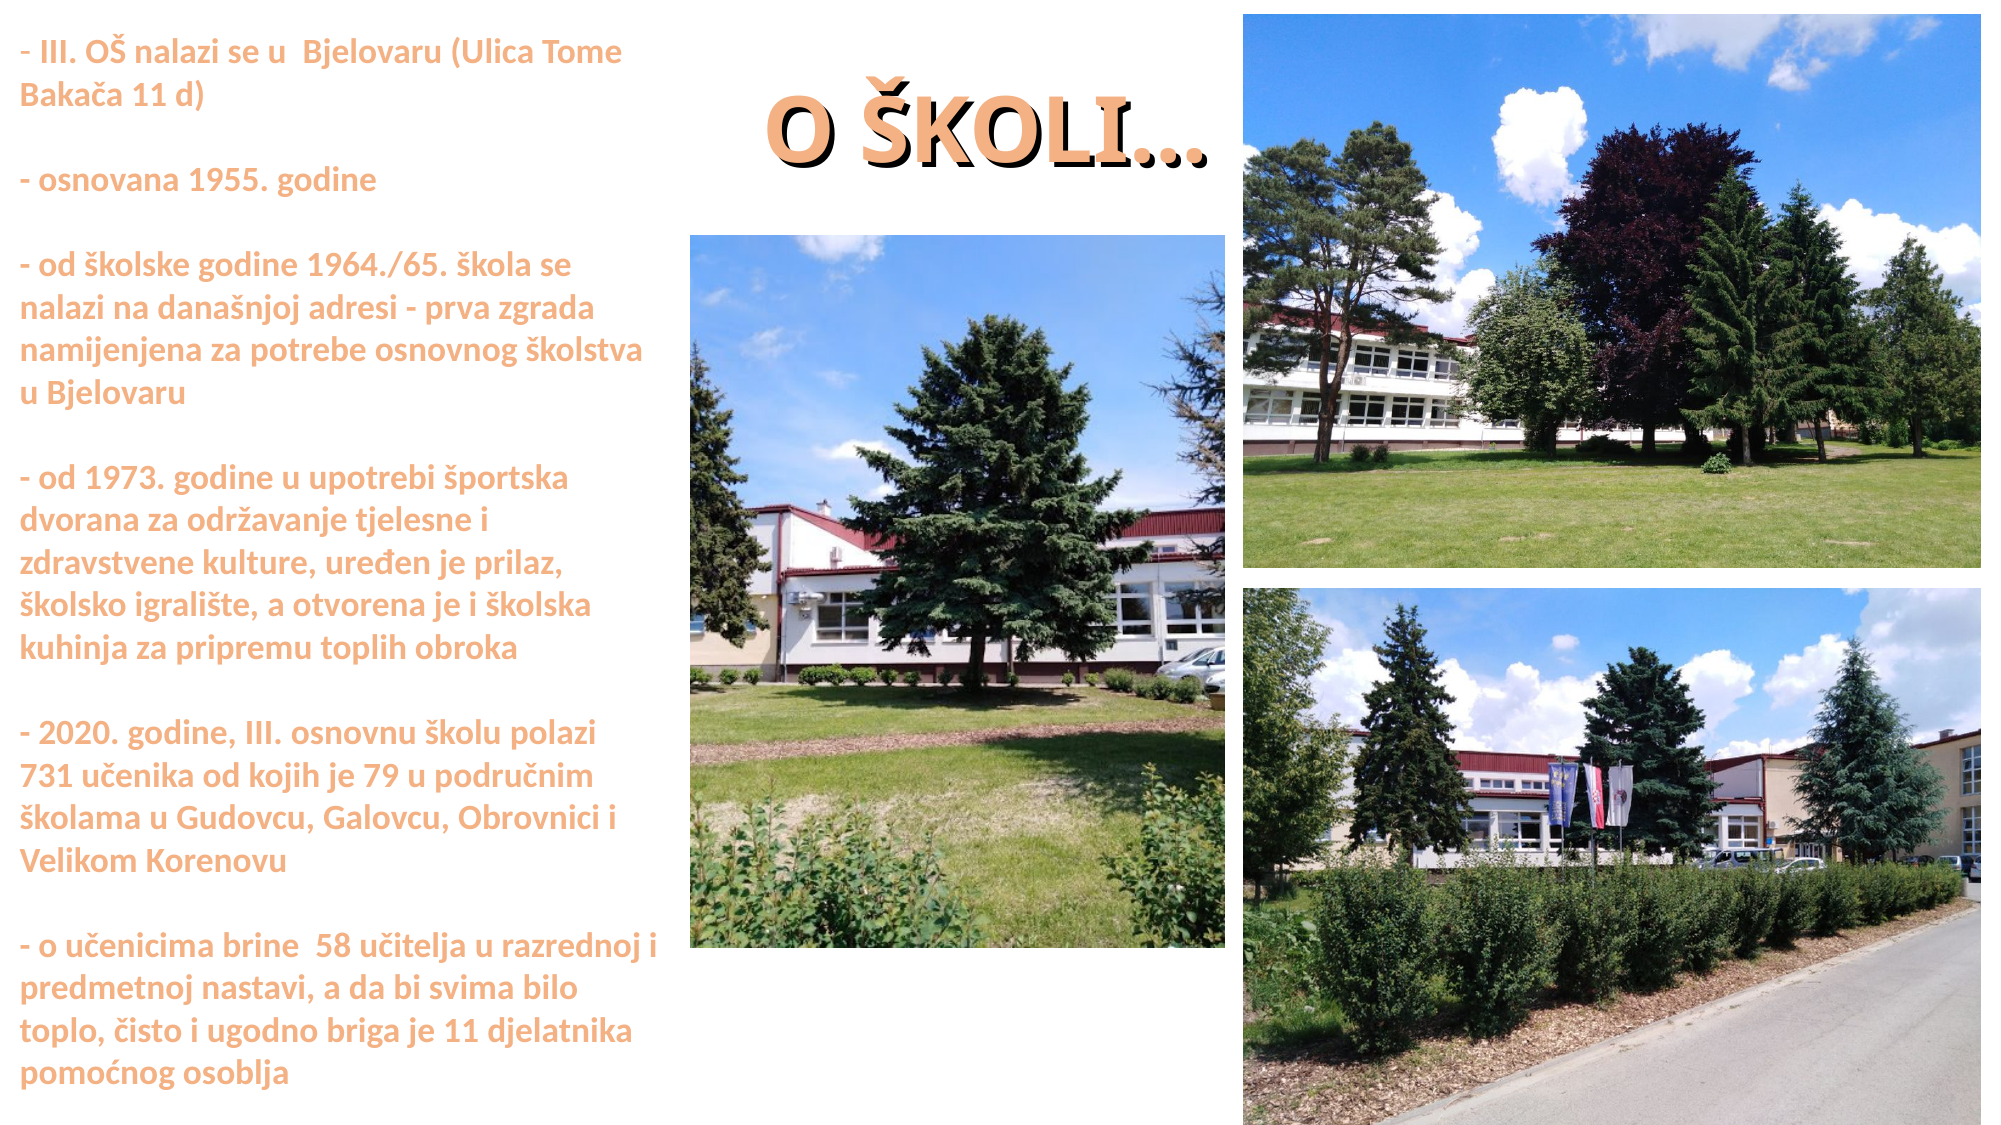

- III. OŠ nalazi se u Bjelovaru (Ulica Tome Bakača 11 d)
- osnovana 1955. godine
- od školske godine 1964./65. škola se nalazi na današnjoj adresi - prva zgrada namijenjena za potrebe osnovnog školstva u Bjelovaru
- od 1973. godine u upotrebi športska dvorana za održavanje tjelesne i zdravstvene kulture, uređen je prilaz, školsko igralište, a otvorena je i školska kuhinja za pripremu toplih obroka
- 2020. godine, III. osnovnu školu polazi 731 učenika od kojih je 79 u područnim školama u Gudovcu, Galovcu, Obrovnici i Velikom Korenovu
- o učenicima brine 58 učitelja u razrednoj i predmetnoj nastavi, a da bi svima bilo toplo, čisto i ugodno briga je 11 djelatnika pomoćnog osoblja
# O ŠKOLI…